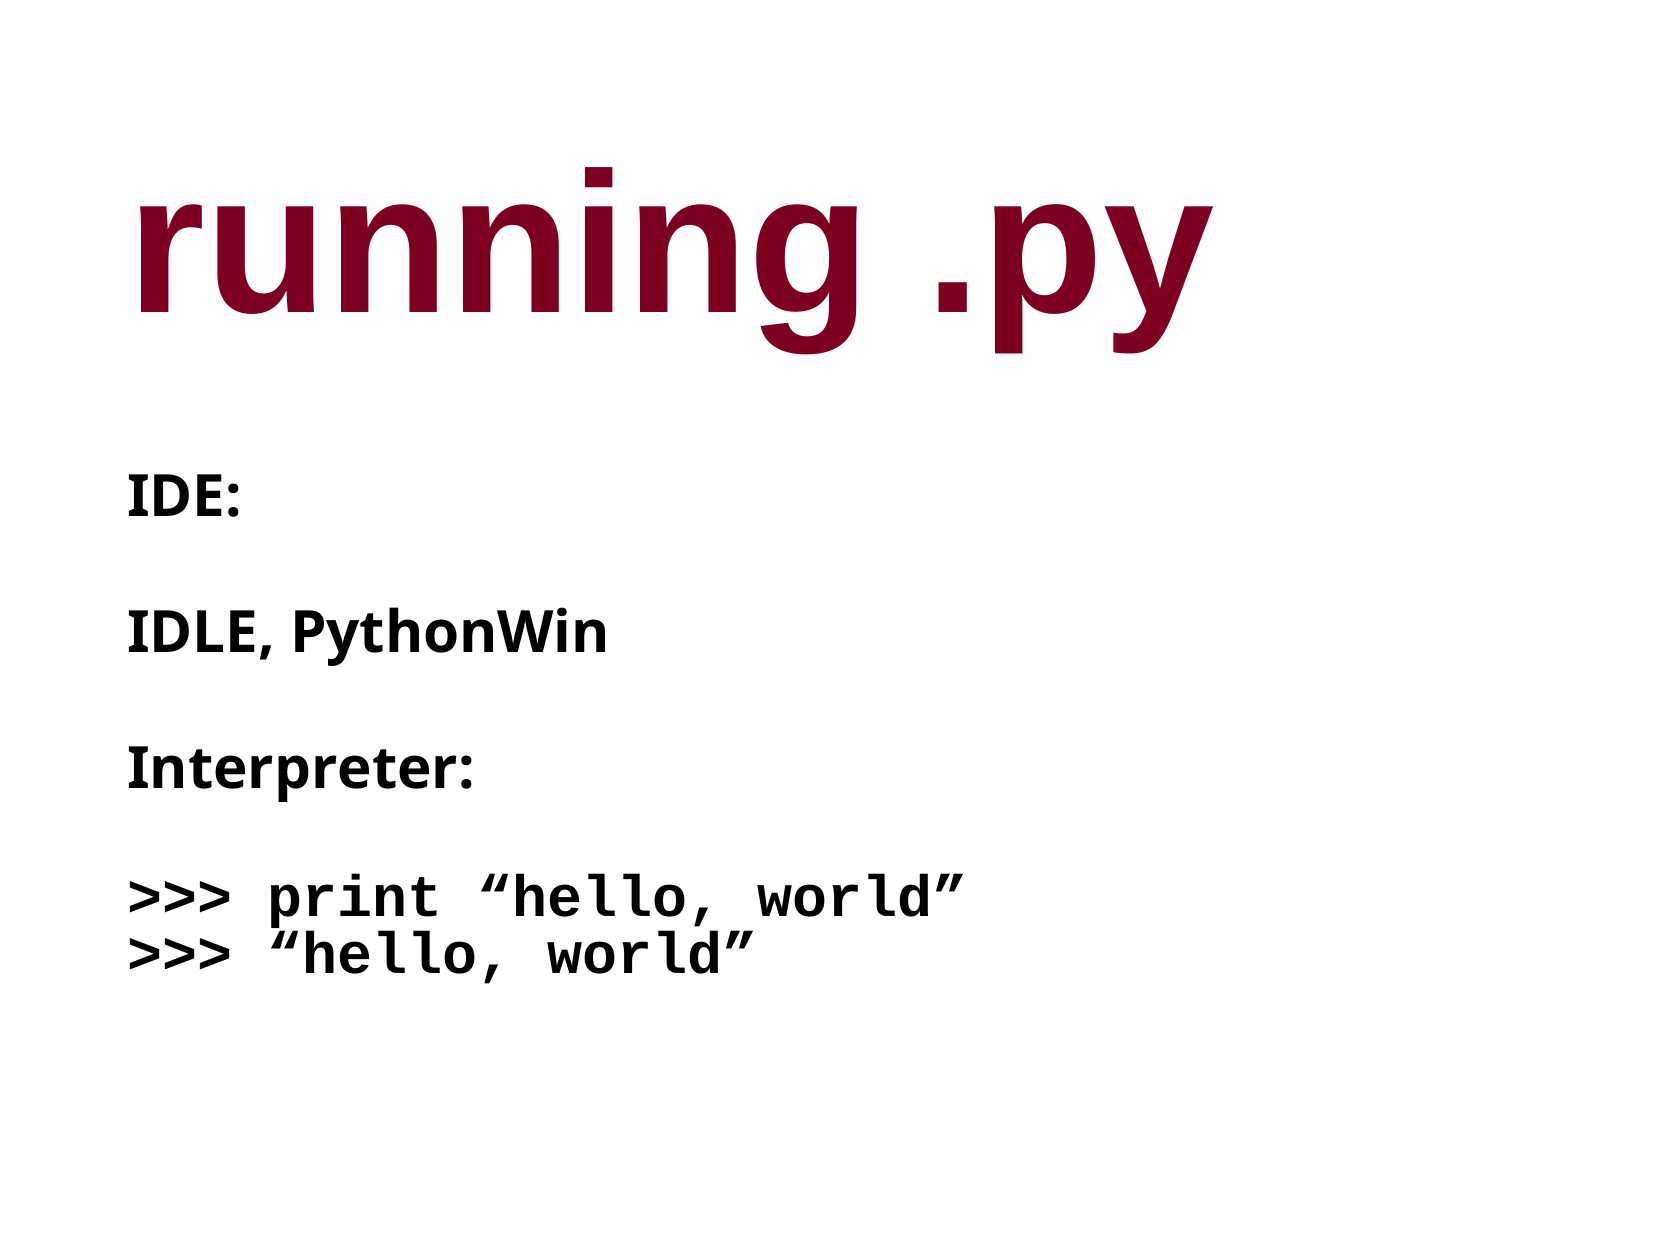

running .py
IDE:
IDLE, PythonWin
Interpreter:
>>> print “hello, world”
>>> “hello, world”